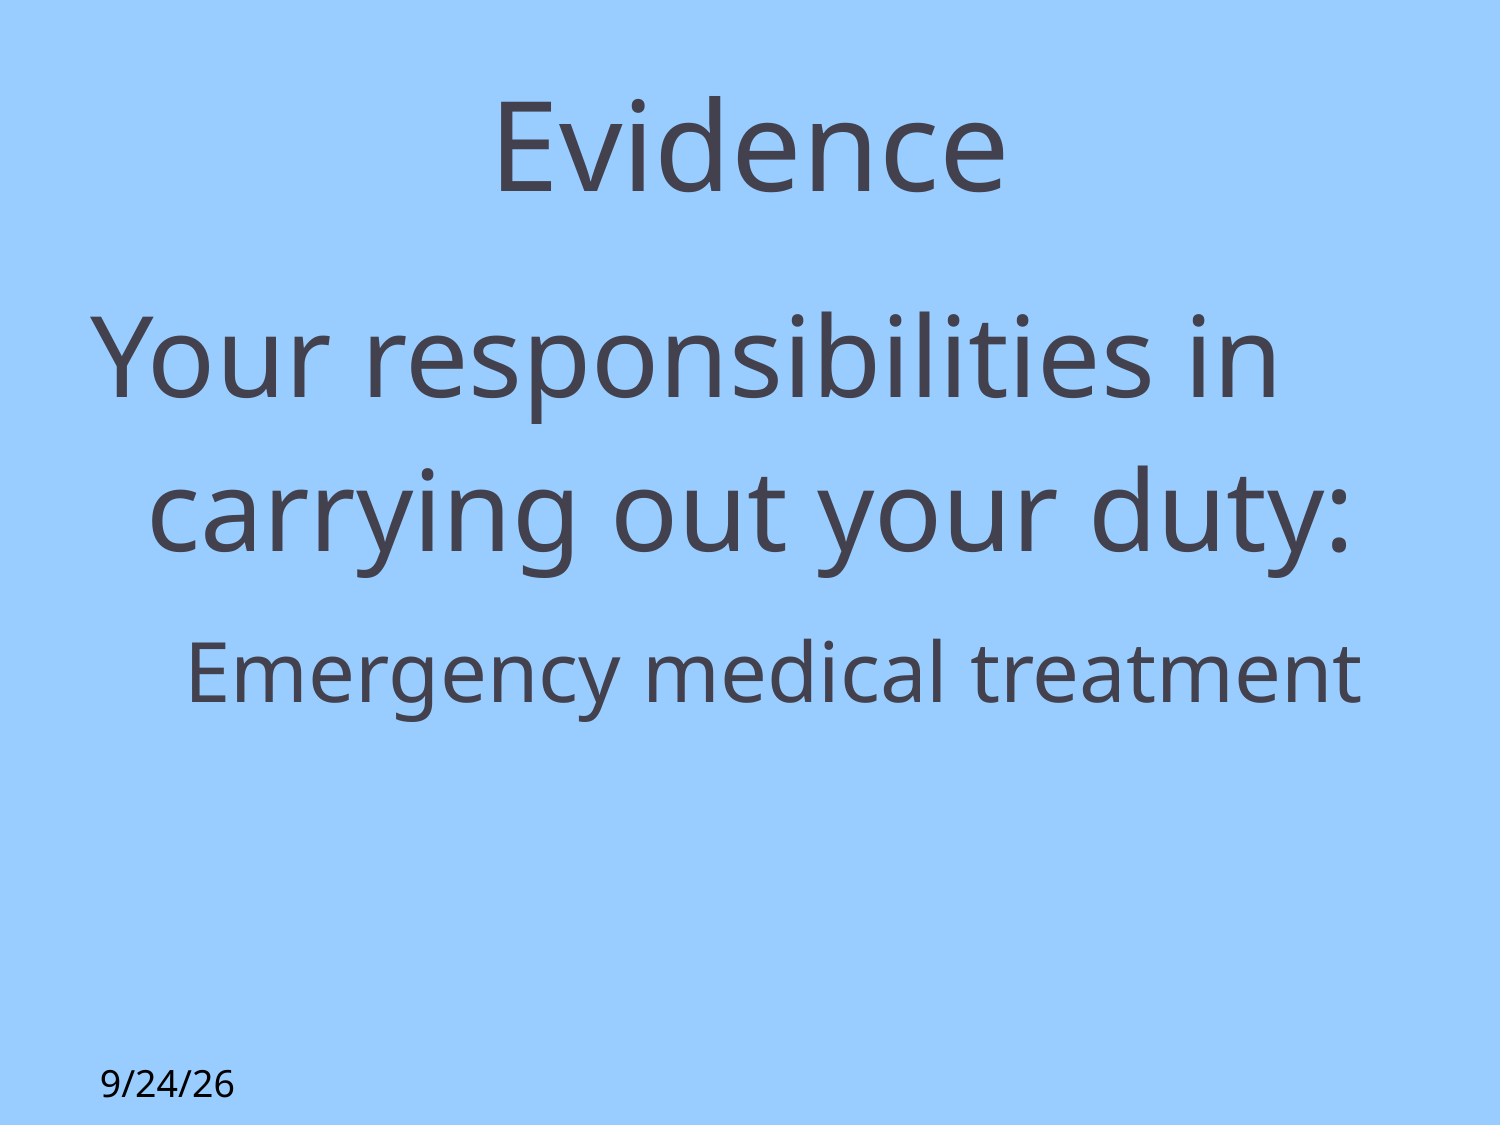

# Evidence
Your responsibilities in carrying out your duty:
Emergency medical treatment